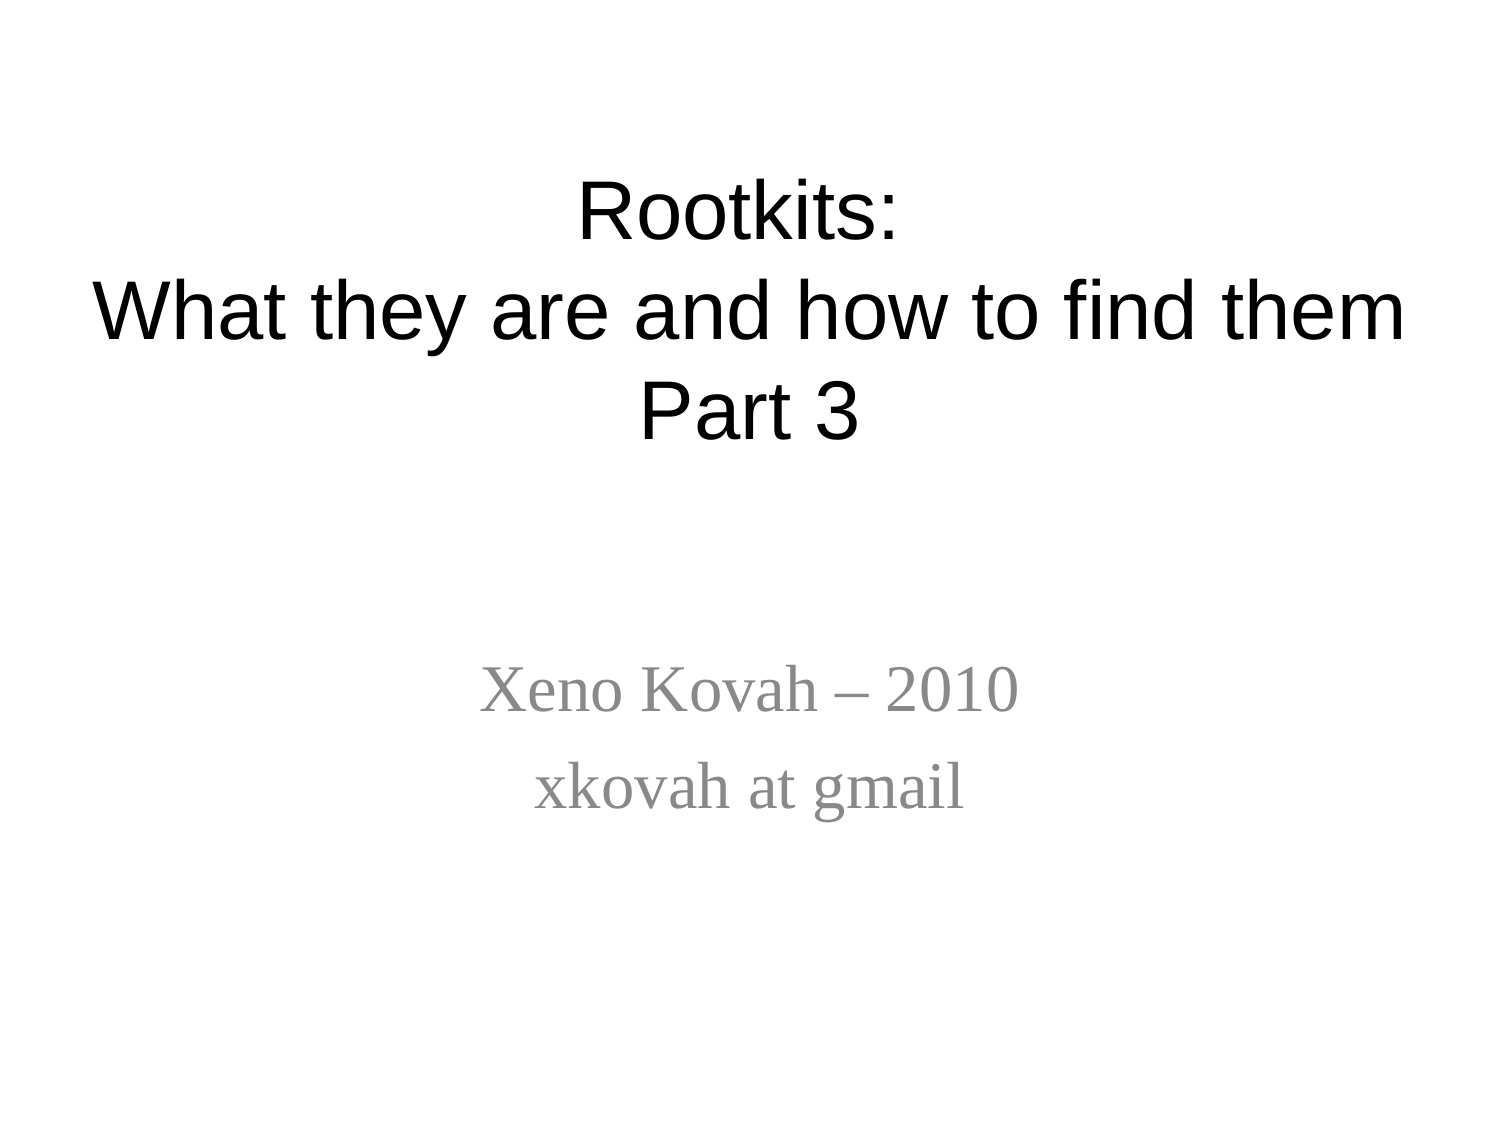

# Rootkits: What they are and how to find them Part 3
Xeno Kovah – 2010
xkovah at gmail